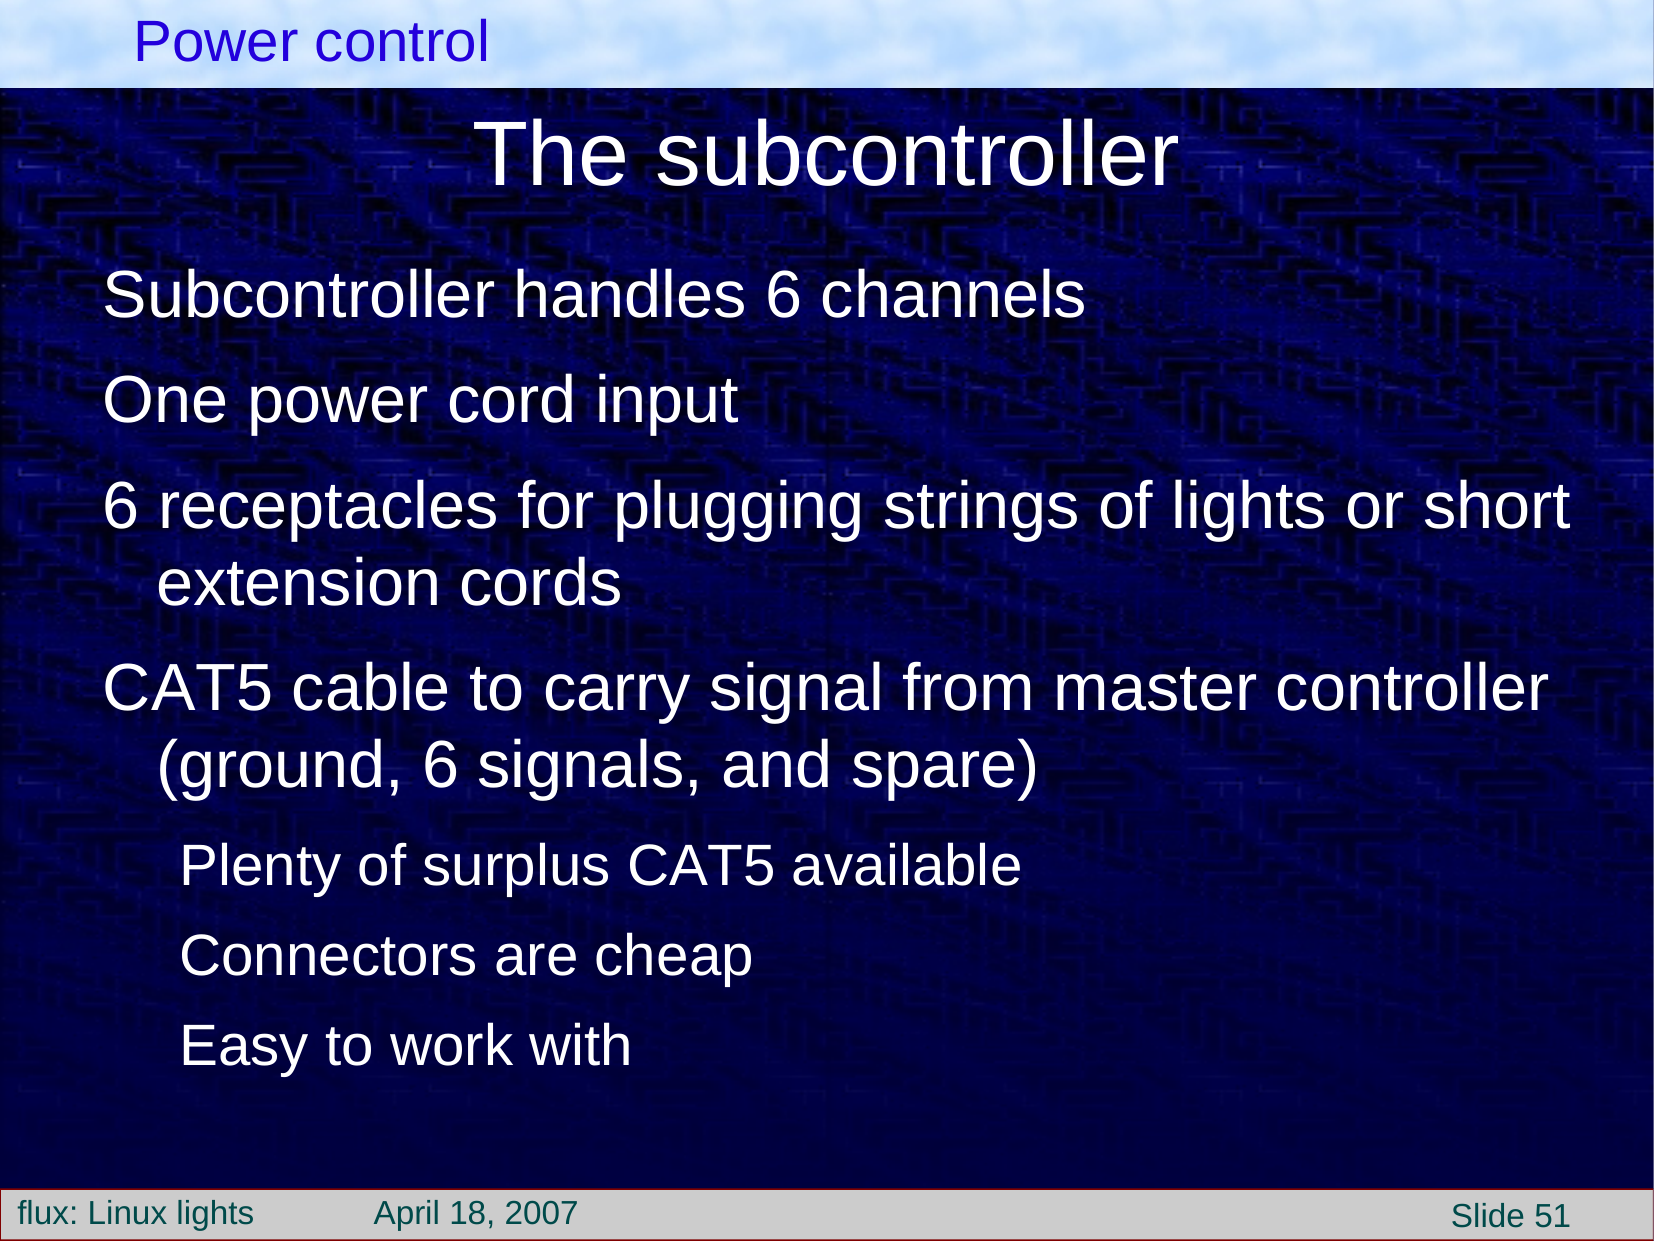

Power control
# The subcontroller
Subcontroller handles 6 channels
One power cord input
6 receptacles for plugging strings of lights or short extension cords
CAT5 cable to carry signal from master controller (ground, 6 signals, and spare)
Plenty of surplus CAT5 available
Connectors are cheap
Easy to work with
flux: Linux lights	April 18, 2007
Slide